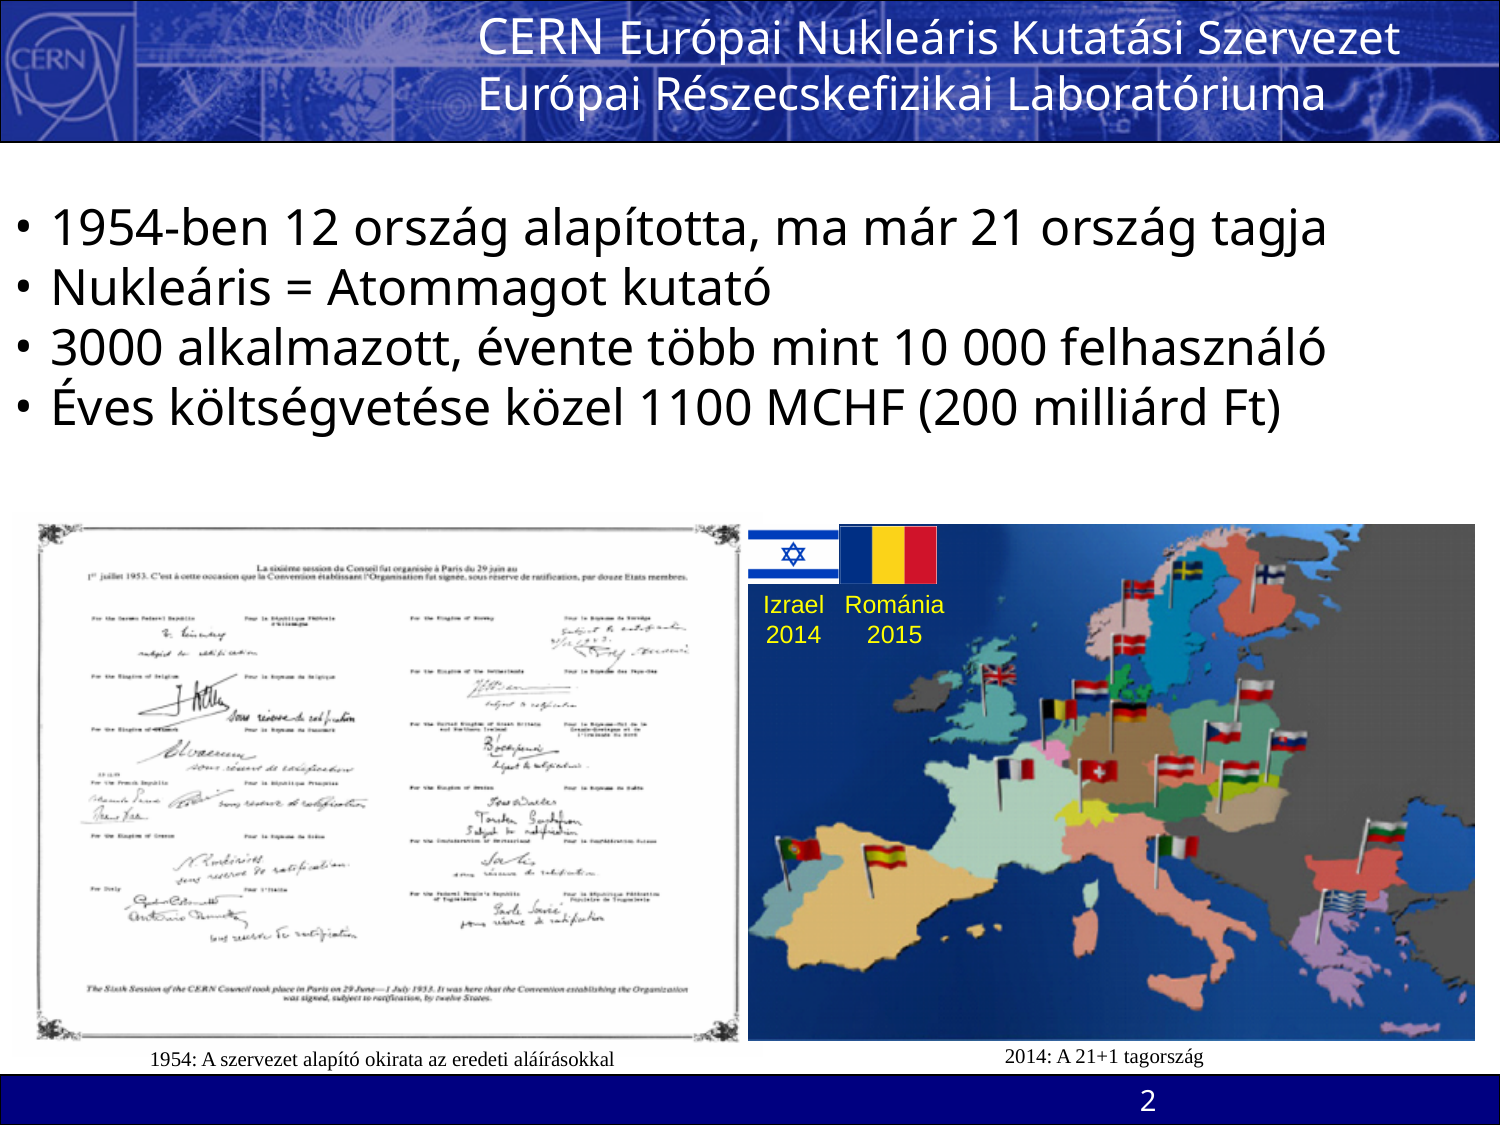

CERN Európai Nukleáris Kutatási Szervezet Európai Részecskefizikai Laboratóriuma
1954-ben 12 ország alapította, ma már 21 ország tagja
Nukleáris = Atommagot kutató
3000 alkalmazott, évente több mint 10 000 felhasználó
Éves költségvetése közel 1100 MCHF (200 milliárd Ft)
Izrael
2014
Románia
2015
2014: A 21+1 tagország
1954: A szervezet alapító okirata az eredeti aláírásokkal